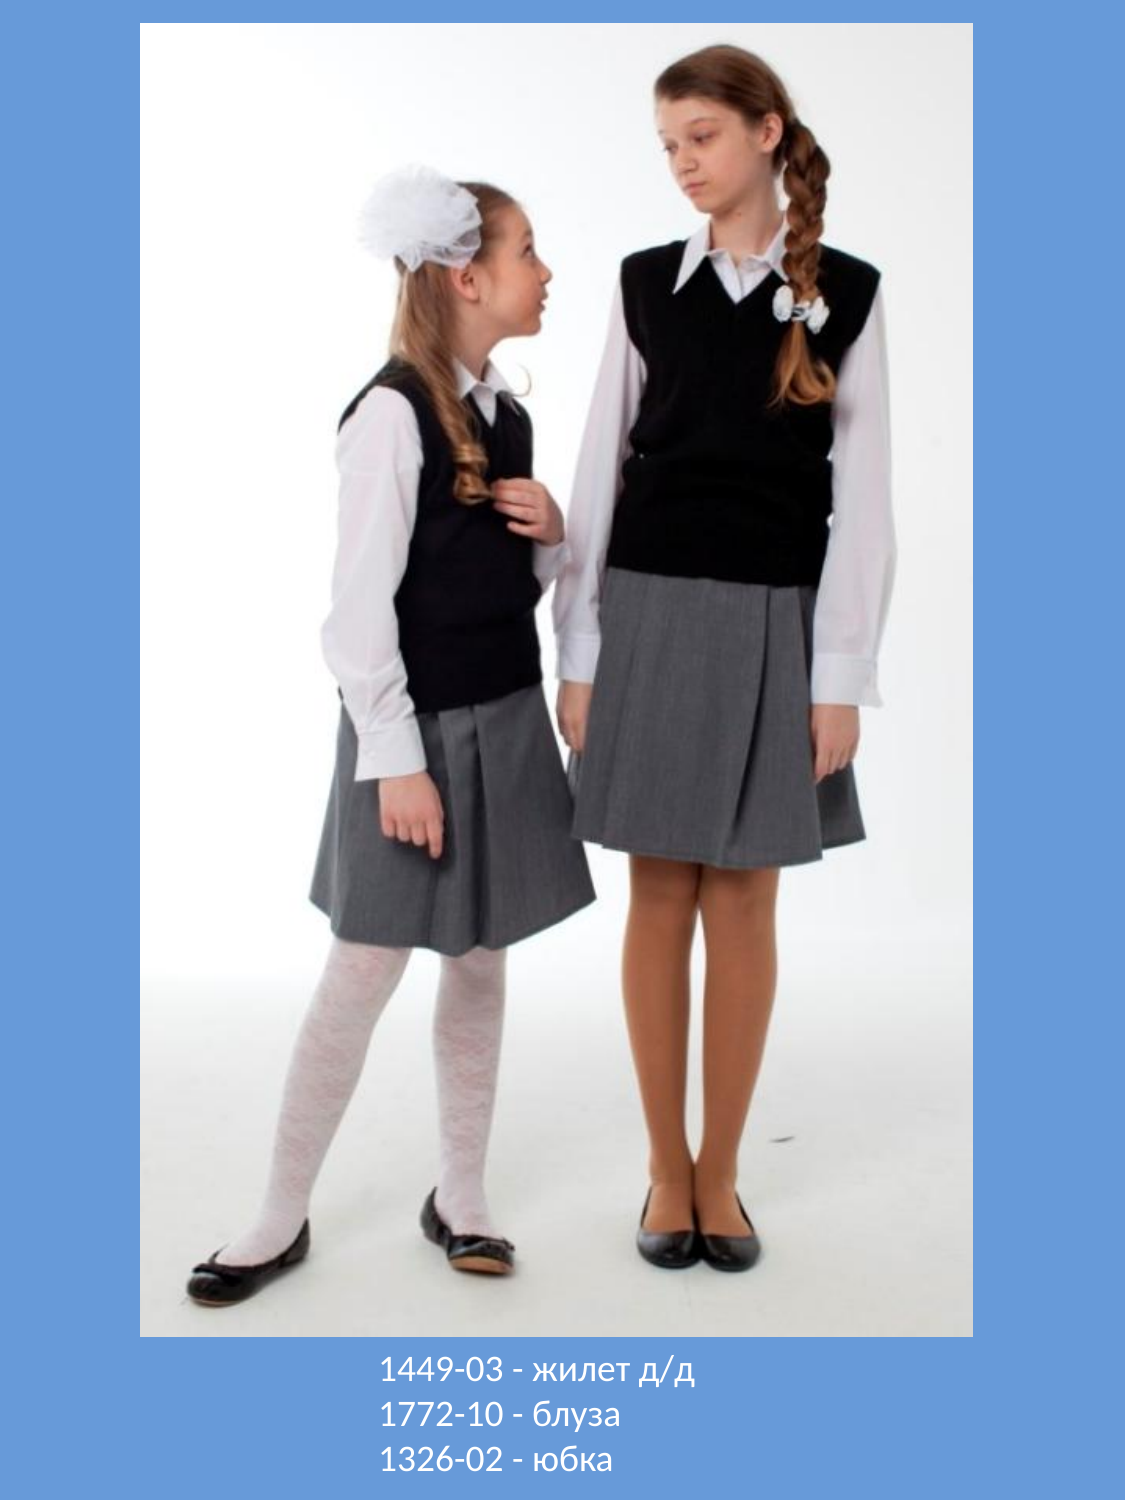

1449-03 - жилет д/д
1772-10 - блуза
1326-02 - юбка